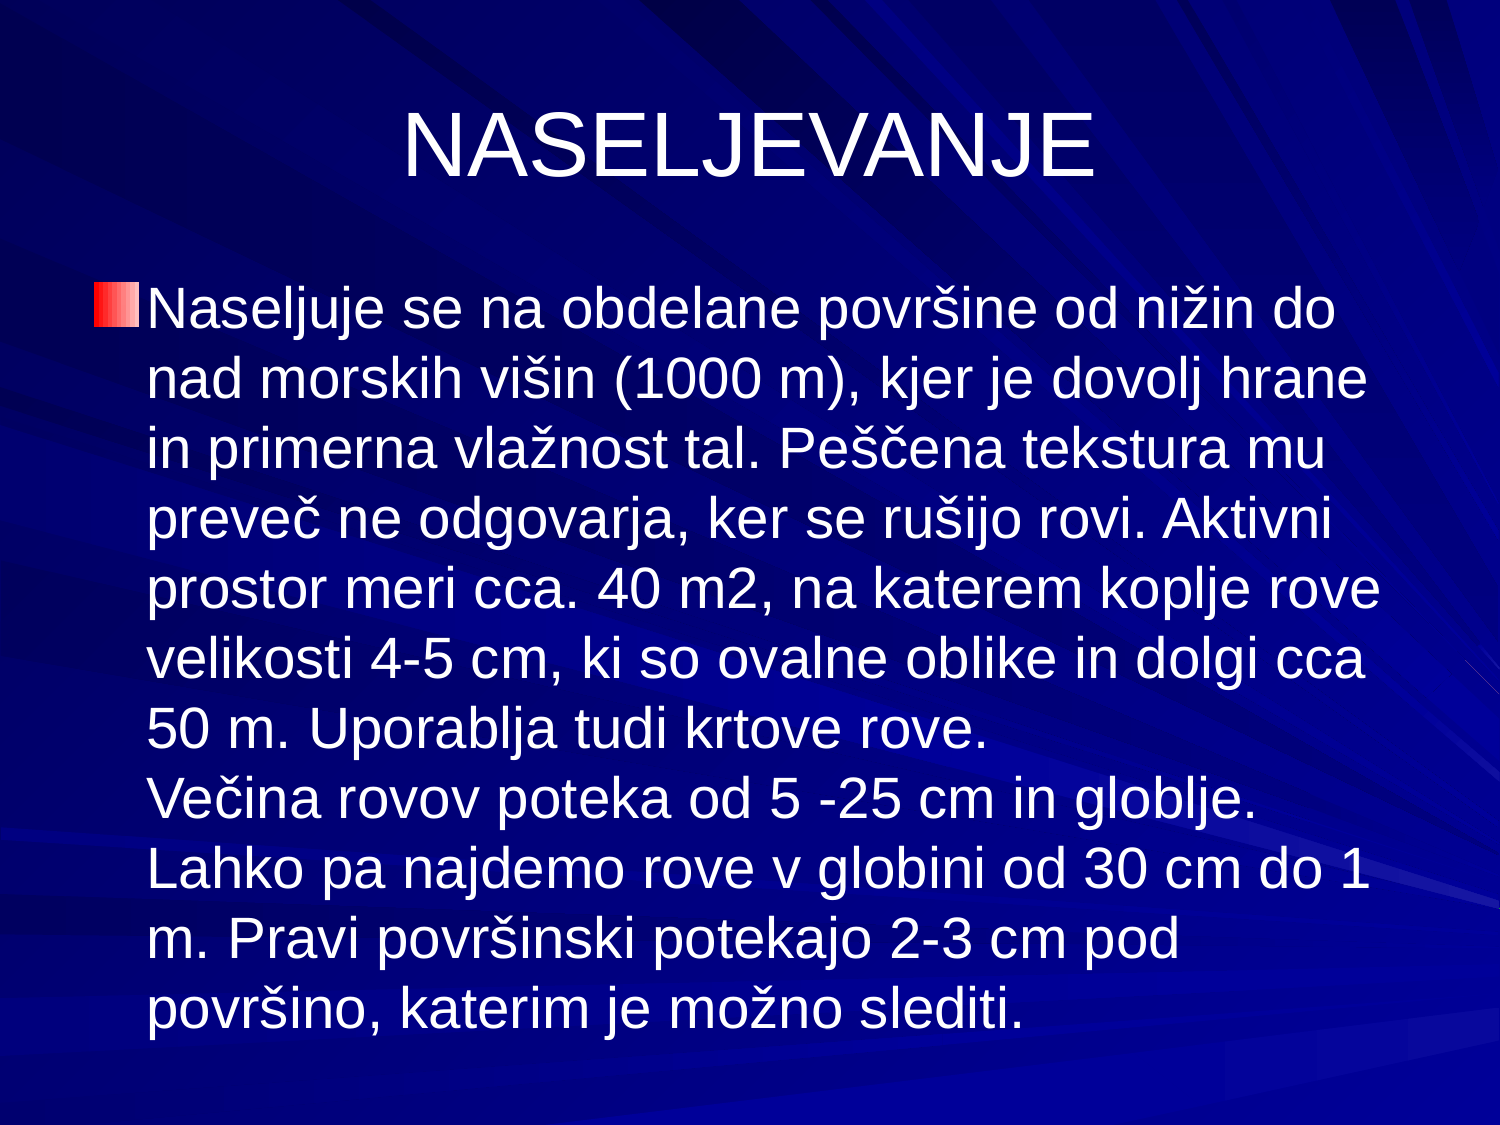

# NASELJEVANJE
Naseljuje se na obdelane površine od nižin do nad morskih višin (1000 m), kjer je dovolj hrane in primerna vlažnost tal. Peščena tekstura mu preveč ne odgovarja, ker se rušijo rovi. Aktivni prostor meri cca. 40 m2, na katerem koplje rove velikosti 4-5 cm, ki so ovalne oblike in dolgi cca 50 m. Uporablja tudi krtove rove.
Večina rovov poteka od 5 -25 cm in globlje. Lahko pa najdemo rove v globini od 30 cm do 1 m. Pravi površinski potekajo 2-3 cm pod površino, katerim je možno slediti.